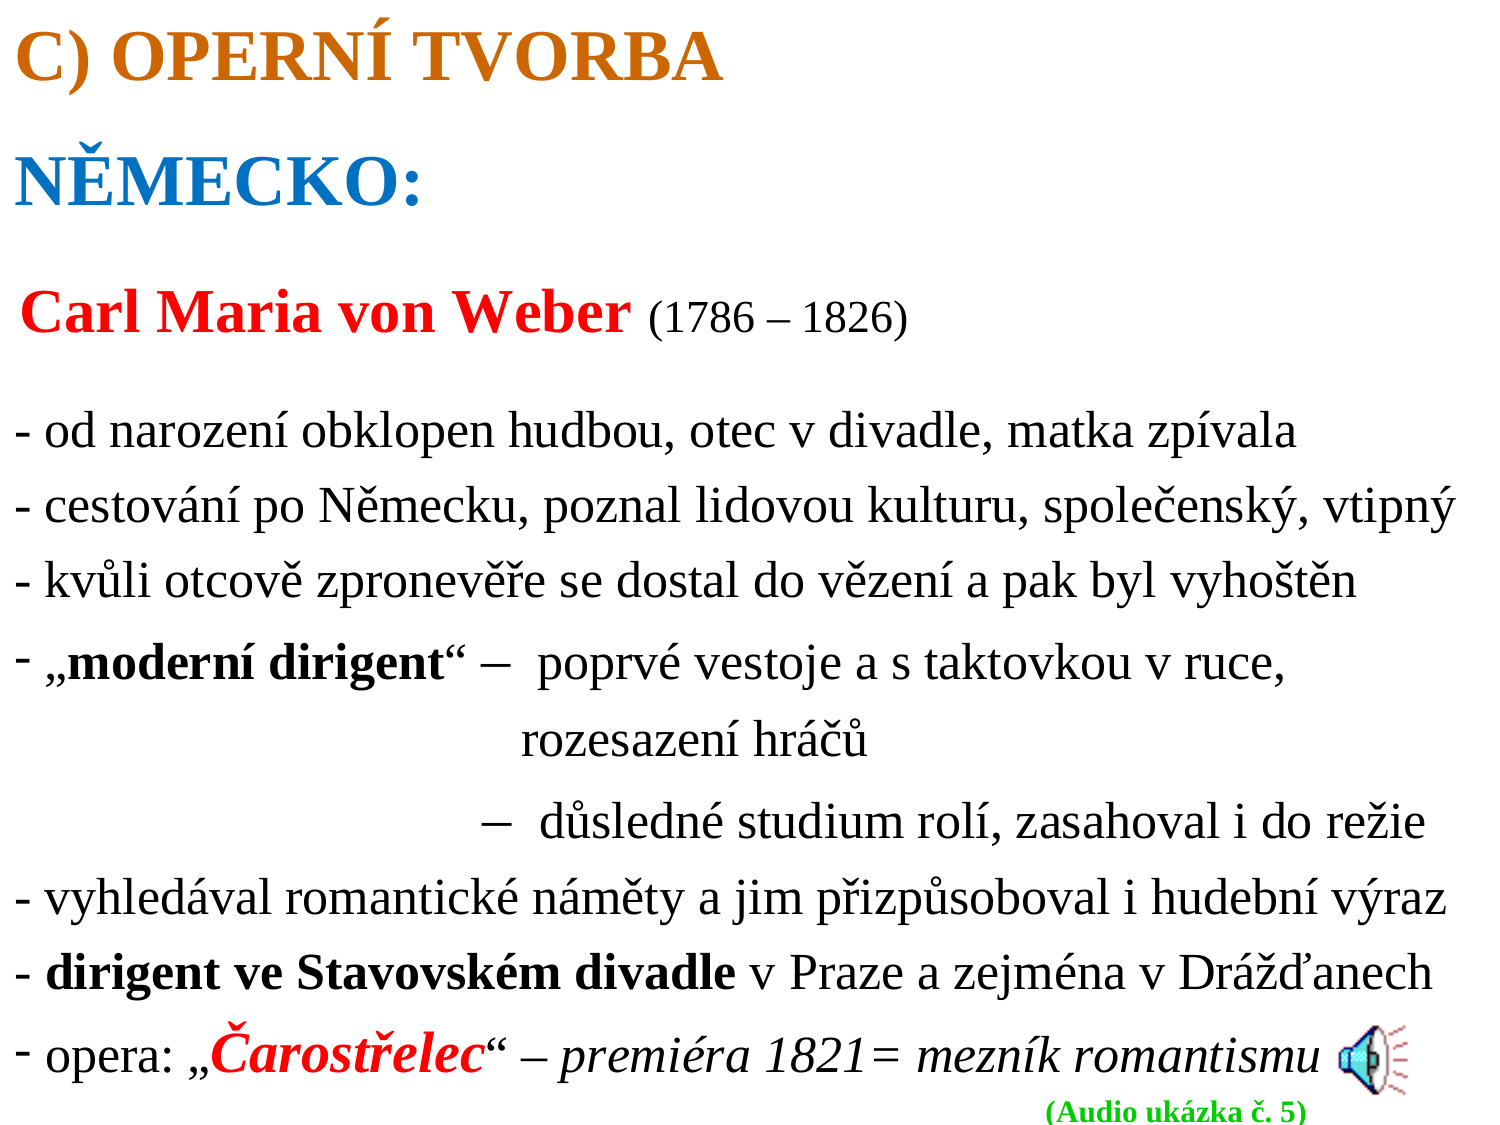

C) OPERNÍ TVORBA
NĚMECKO:
Carl Maria von Weber (1786 – 1826)
- od narození obklopen hudbou, otec v divadle, matka zpívala
- cestování po Německu, poznal lidovou kulturu, společenský, vtipný
- kvůli otcově zpronevěře se dostal do vězení a pak byl vyhoštěn
 „moderní dirigent“ – poprvé vestoje a s taktovkou v ruce,
 rozesazení hráčů
 – důsledné studium rolí, zasahoval i do režie
- vyhledával romantické náměty a jim přizpůsoboval i hudební výraz
- dirigent ve Stavovském divadle v Praze a zejména v Drážďanech
 opera: „Čarostřelec“ – premiéra 1821= mezník romantismu
 (Audio ukázka č. 5)